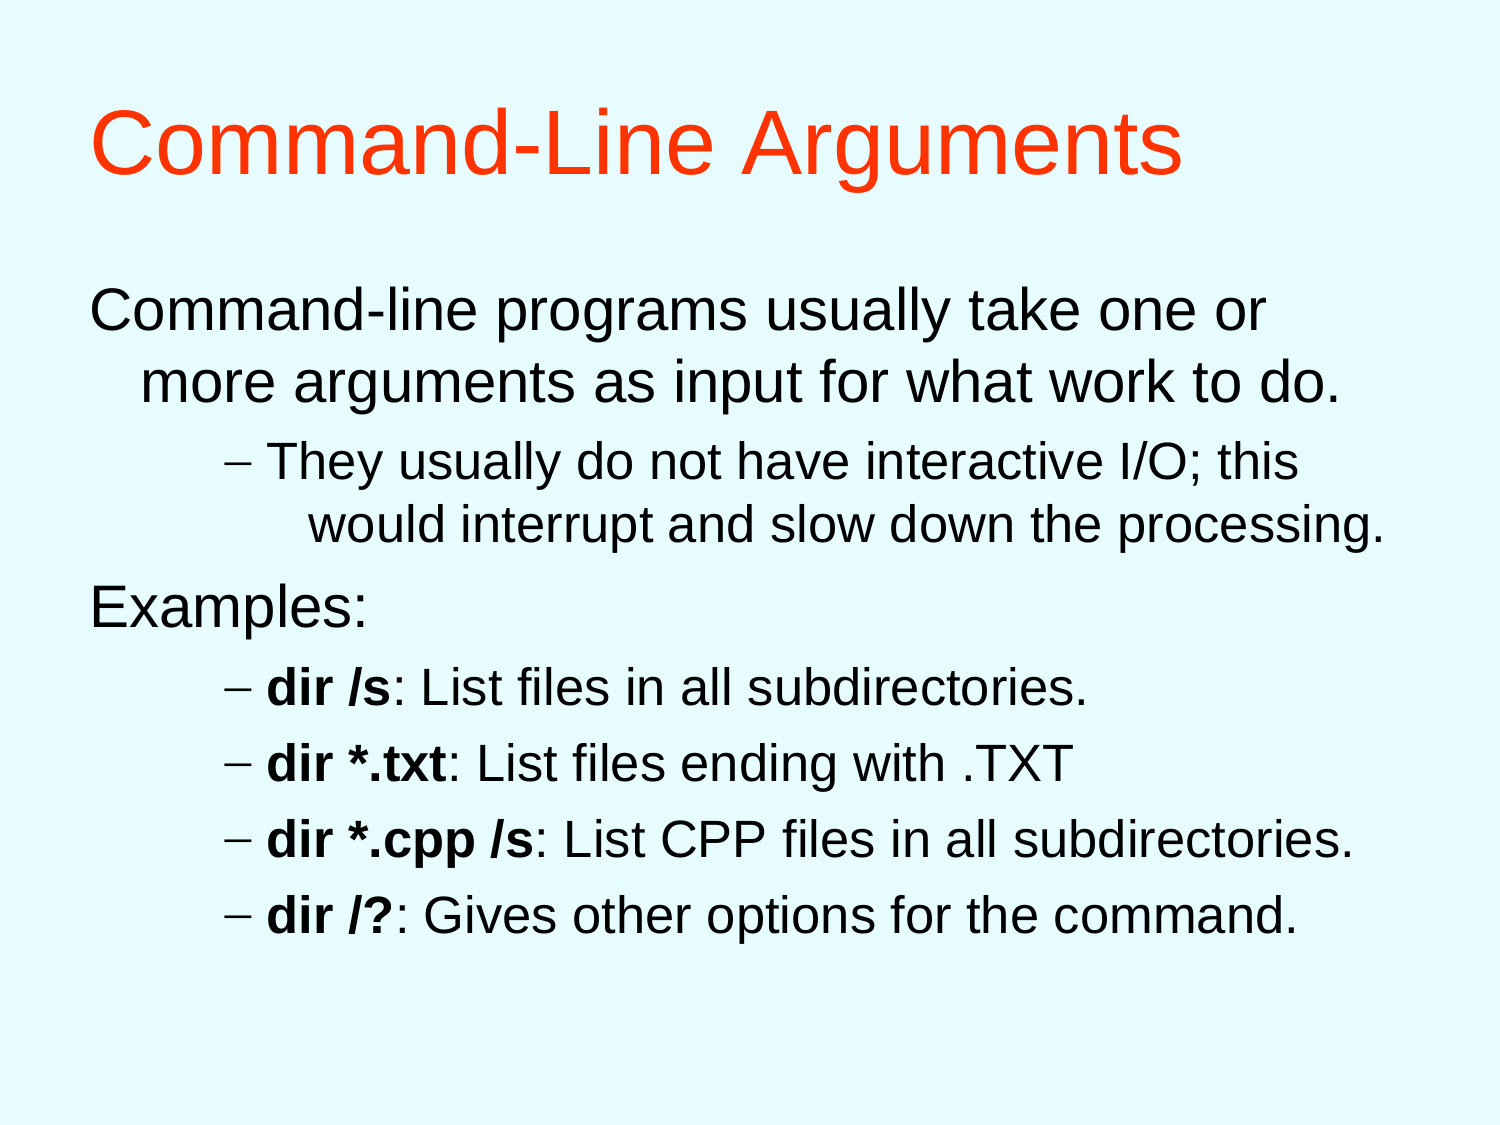

# Command-Line Arguments
Command-line programs usually take one or more arguments as input for what work to do.
They usually do not have interactive I/O; this would interrupt and slow down the processing.
Examples:
dir /s: List files in all subdirectories.
dir *.txt: List files ending with .TXT
dir *.cpp /s: List CPP files in all subdirectories.
dir /?: Gives other options for the command.